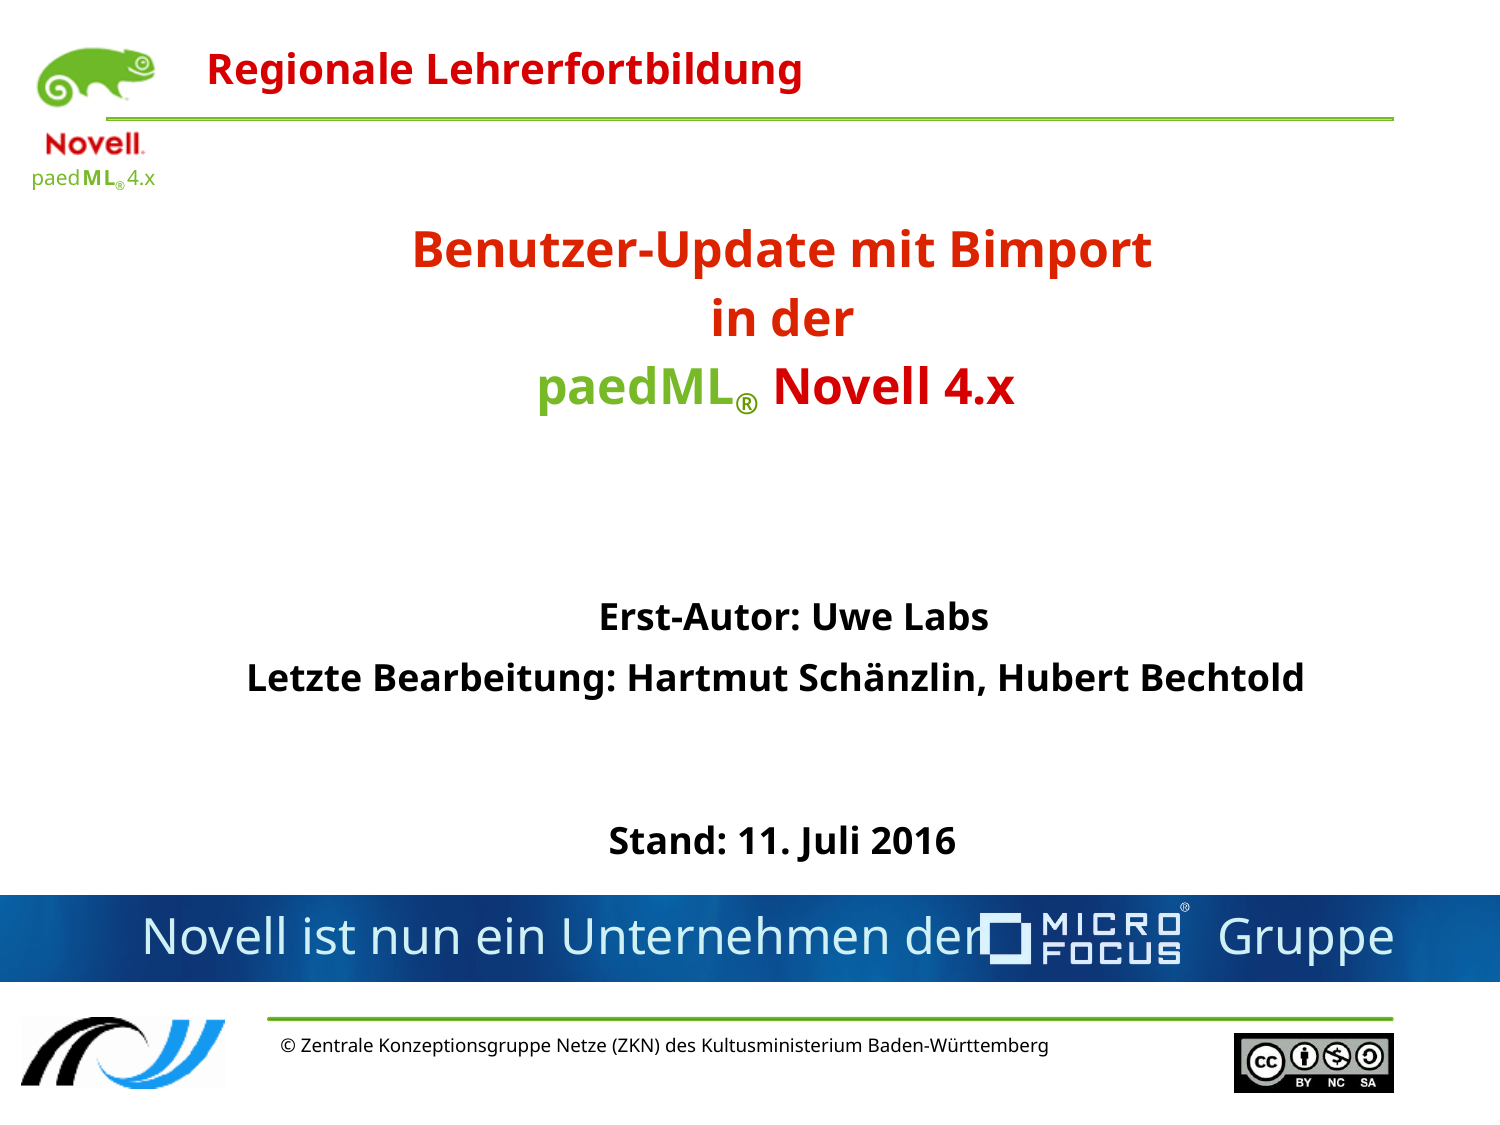

Regionale Lehrerfortbildung
# Benutzer-Update mit Bimport in der paedML® Novell 4.x
Erst-Autor: Uwe Labs
Letzte Bearbeitung: Hartmut Schänzlin, Hubert Bechtold
Stand: 11. Juli 2016
Novell ist nun ein Unternehmen der Gruppe
© Zentrale Konzeptionsgruppe Netze (ZKN) des Kultusministerium Baden-Württemberg